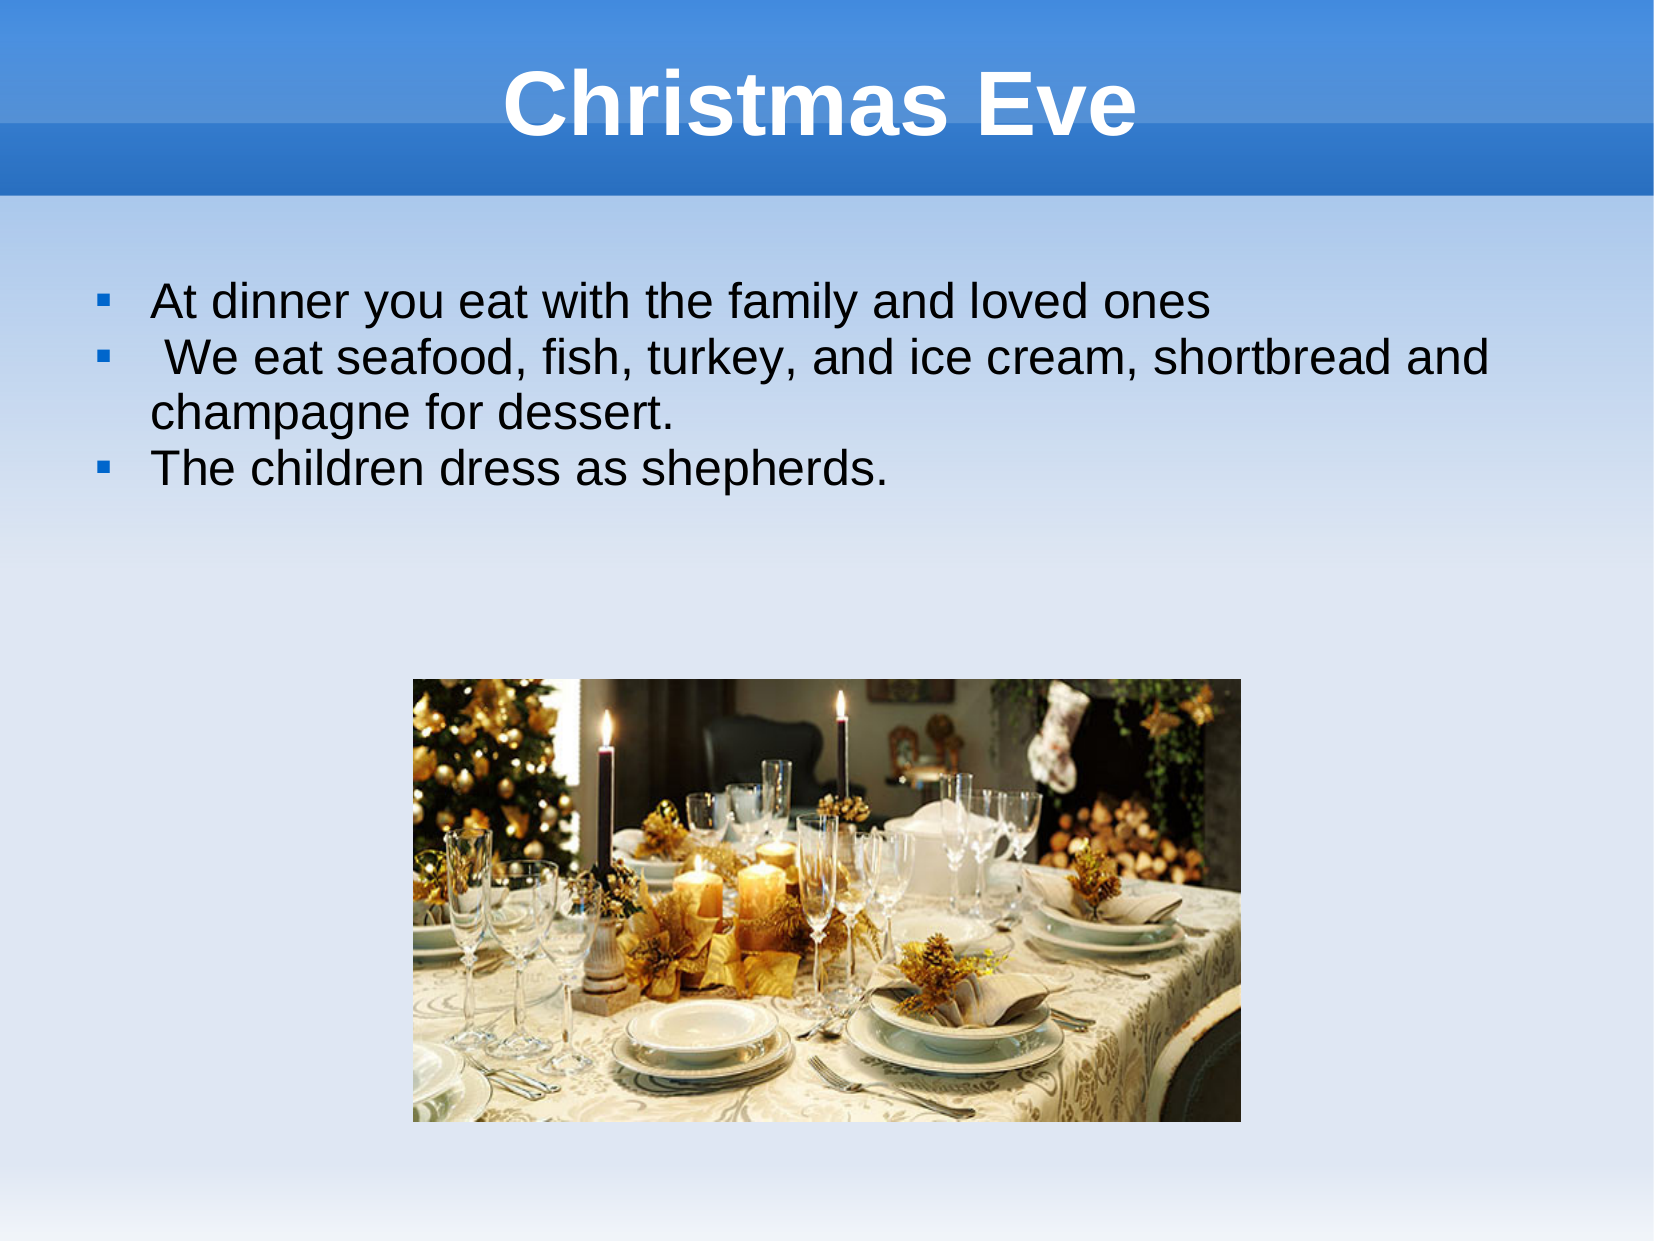

# Christmas Eve
At dinner you eat with the family and loved ones
 We eat seafood, fish, turkey, and ice cream, shortbread and champagne for dessert.
The children dress as shepherds.